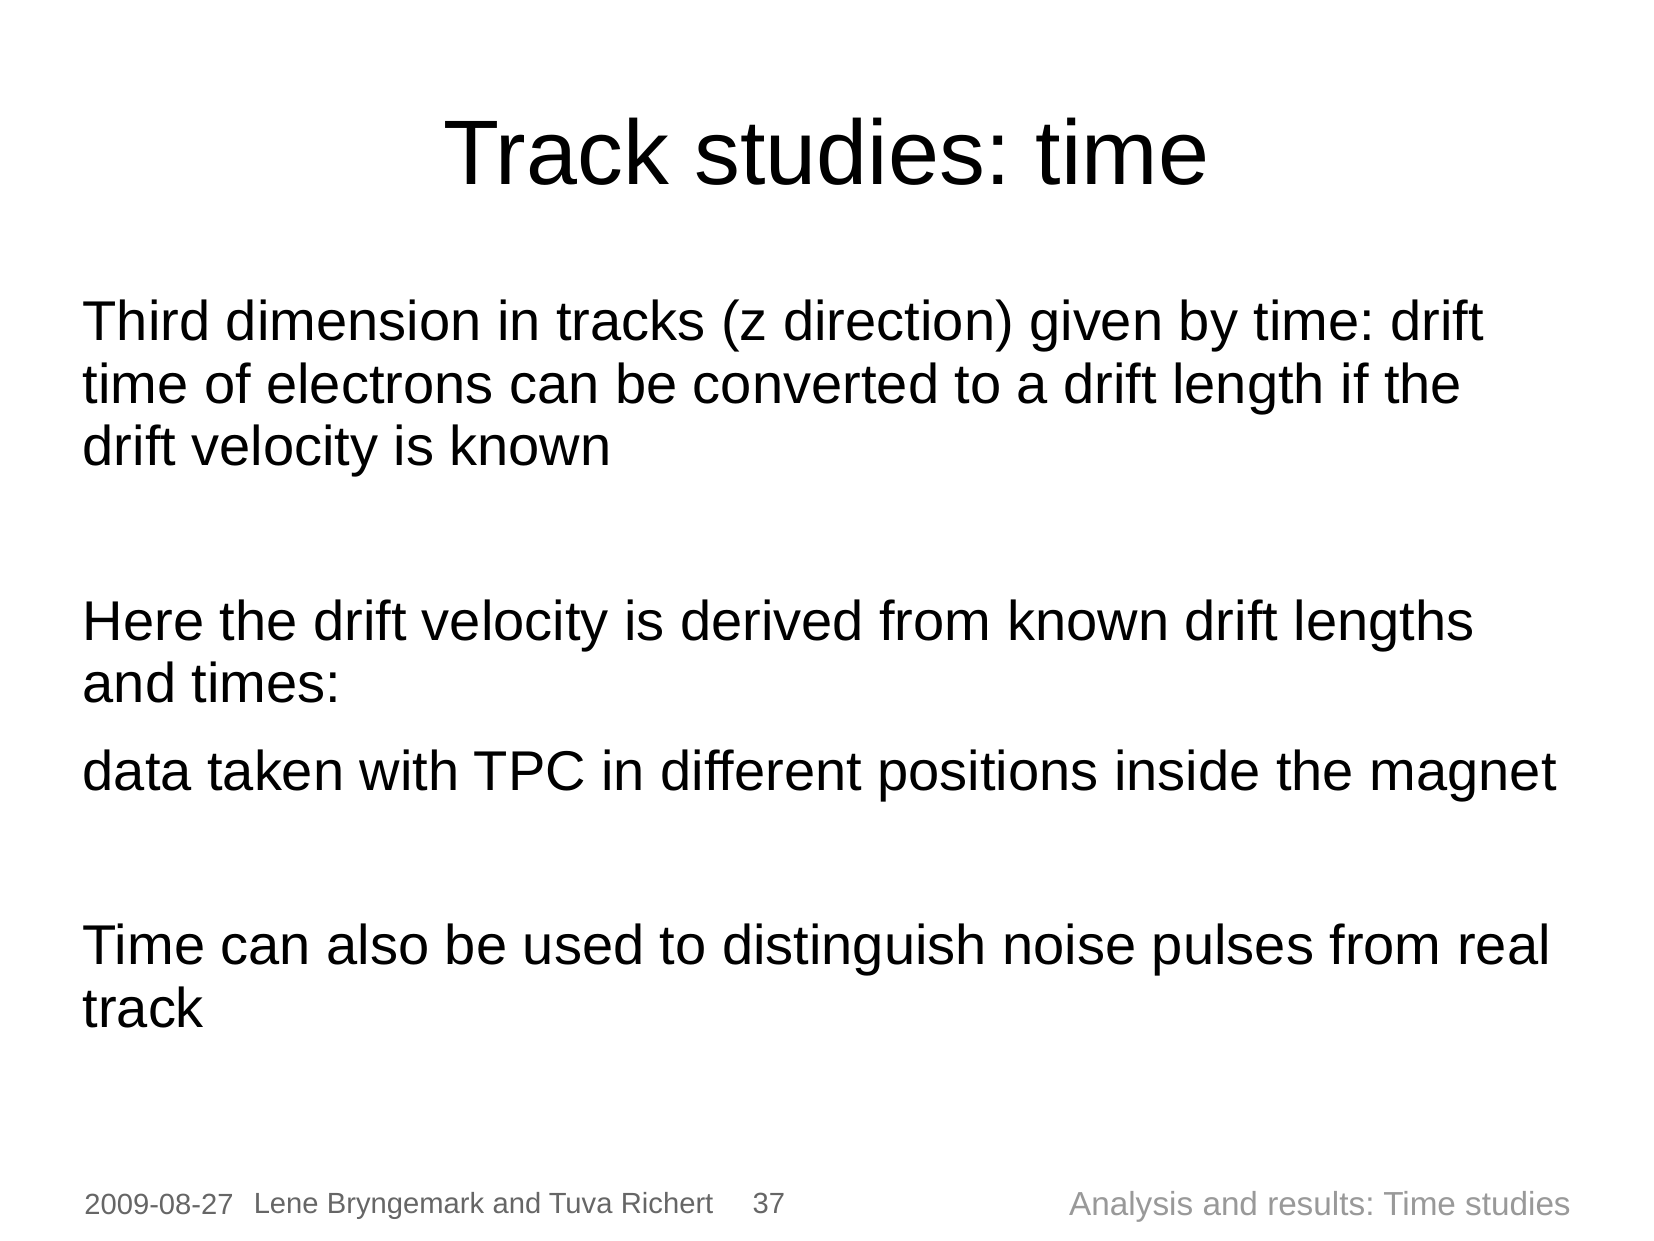

# Track studies: time
Third dimension in tracks (z direction) given by time: drift time of electrons can be converted to a drift length if the drift velocity is known
Here the drift velocity is derived from known drift lengths and times:
data taken with TPC in different positions inside the magnet
Time can also be used to distinguish noise pulses from real track
Analysis and results: Time studies
Lene Bryngemark and Tuva Richert
37
2009-08-27